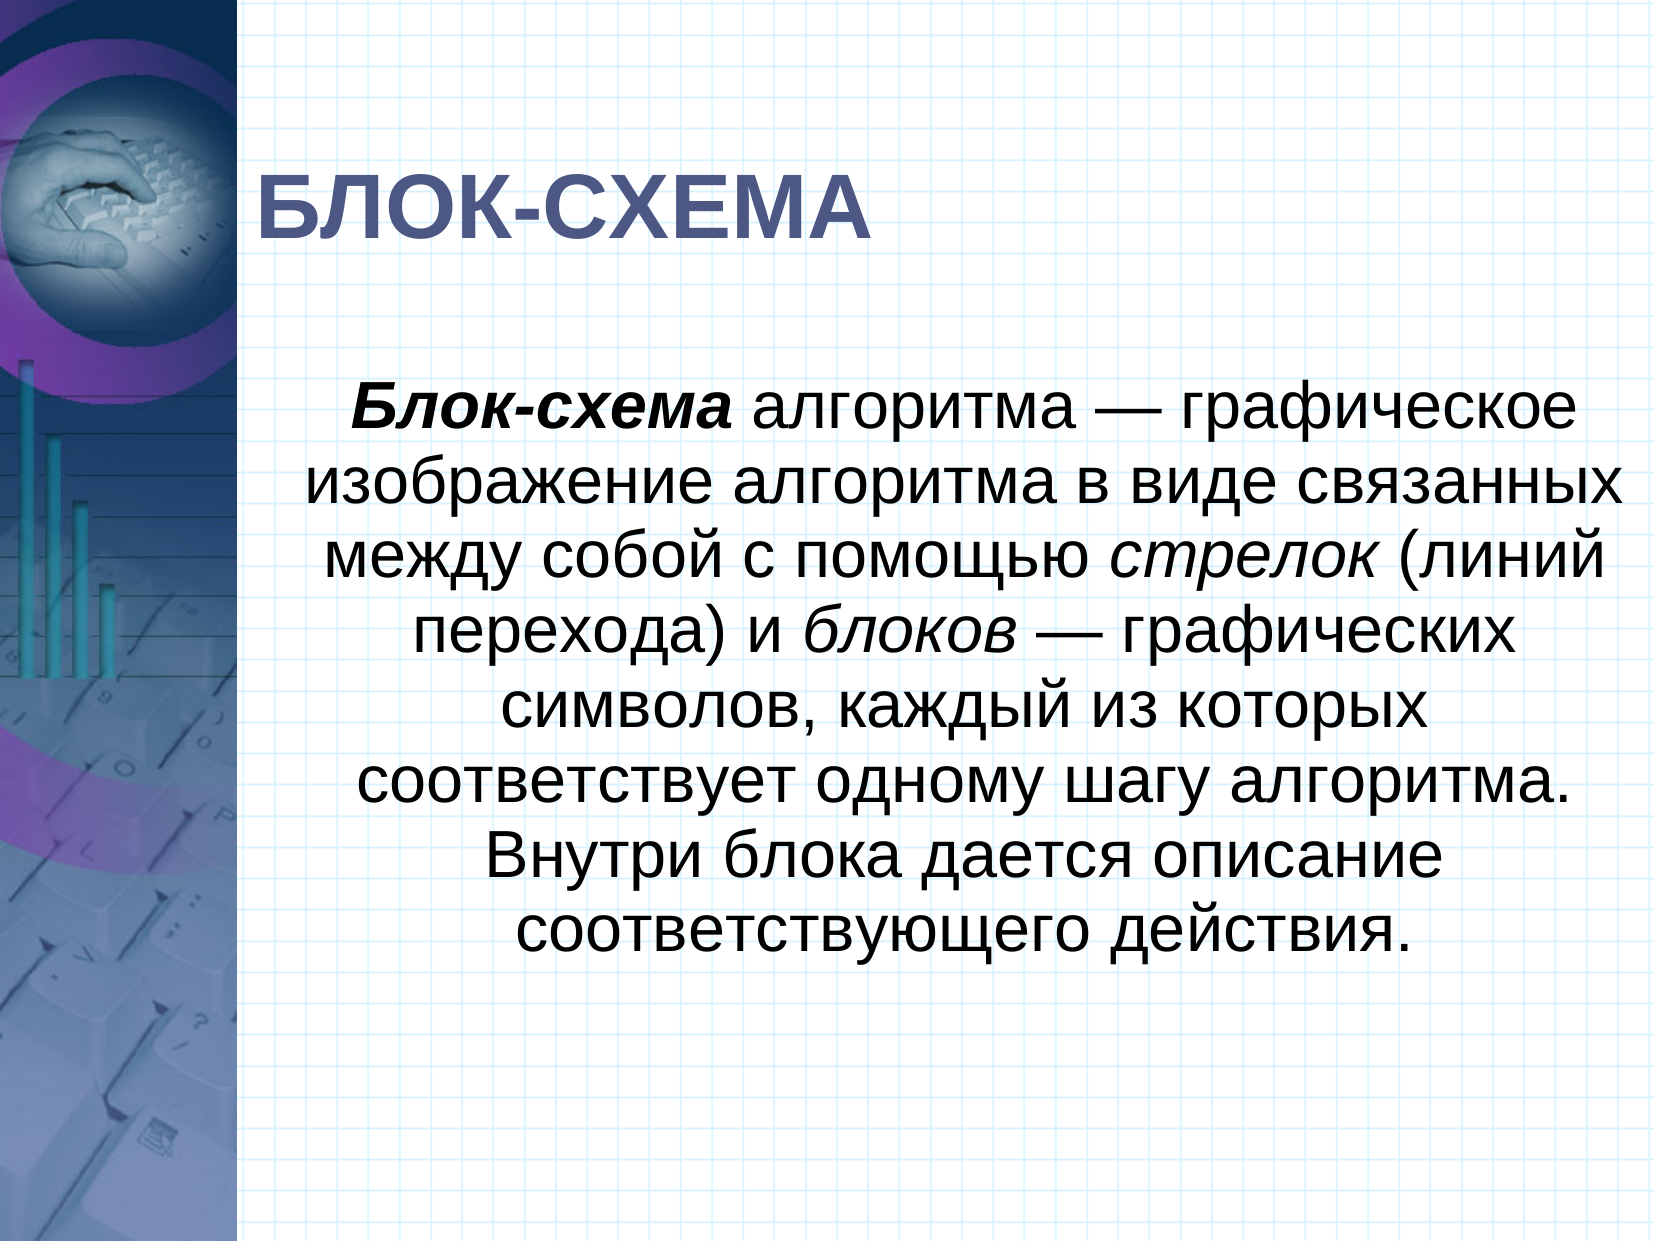

# БЛОК-СХЕМА
Блок-схема алгоритма — графическое изображение алгоритма в виде связанных между собой с помощью стрелок (линий перехода) и блоков — графических символов, каждый из которых соответствует одному шагу алгоритма. Внутри блока дается описание соответствующего действия.